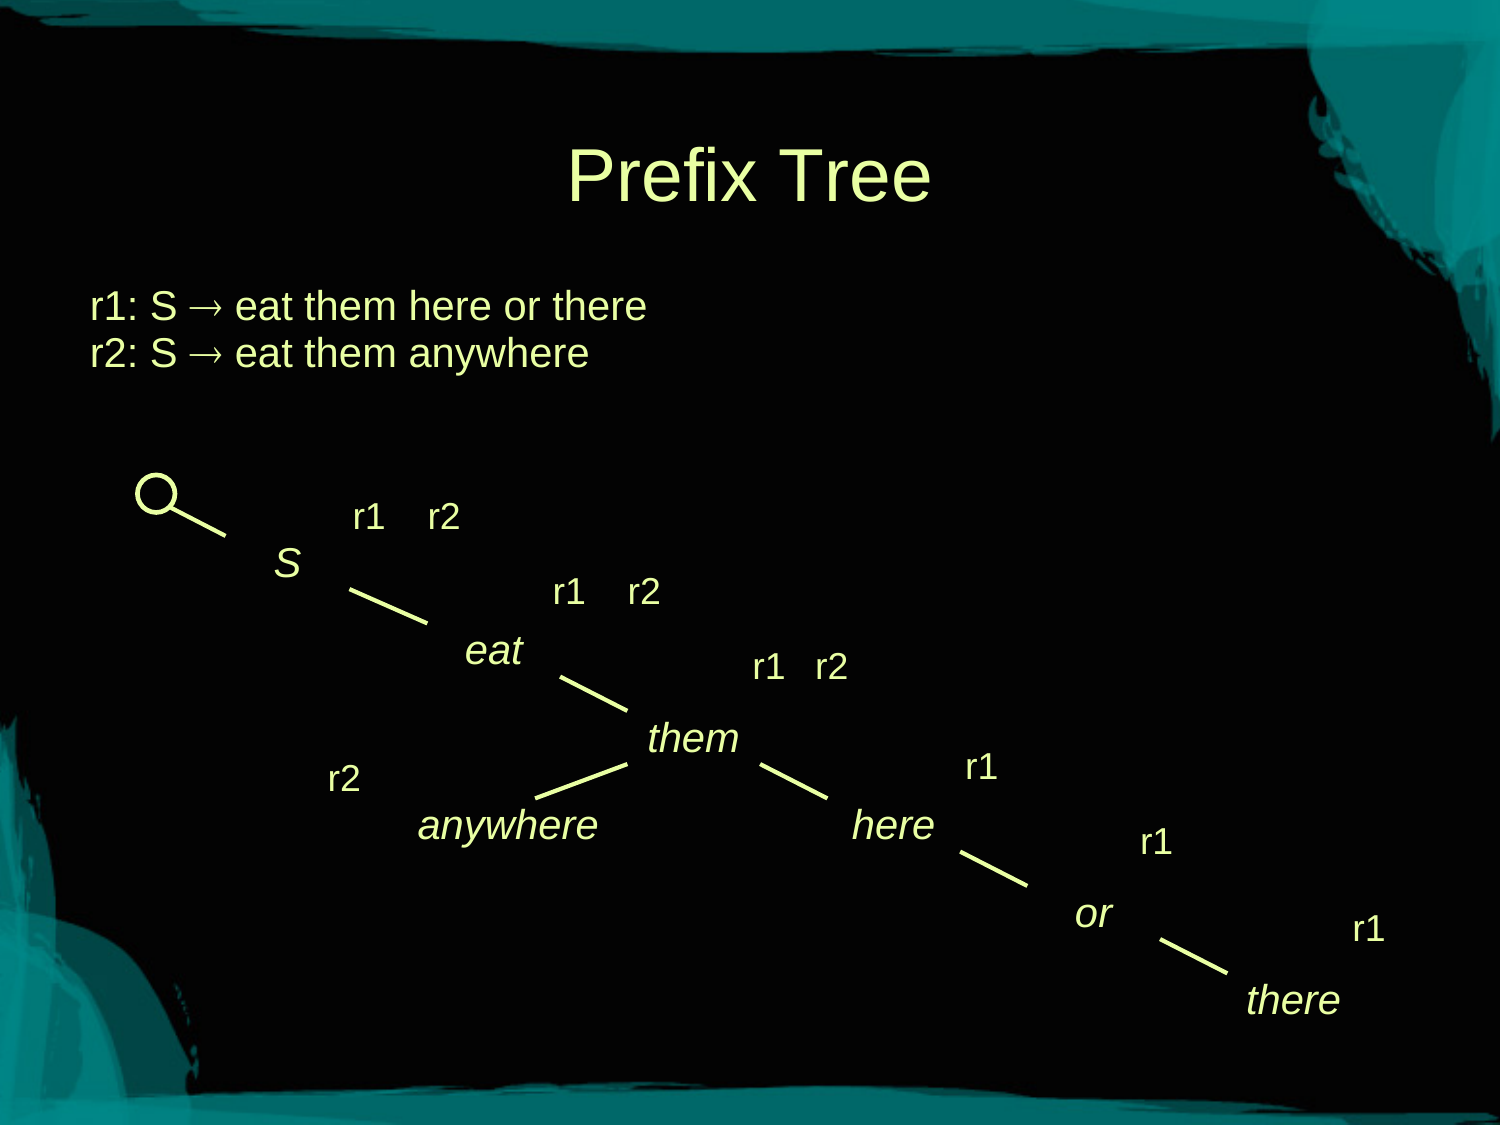

# Prefix Tree
r1: S  eat them here or there
r2: S  eat them anywhere
r1
r2
S
r1
r2
eat
r1
r2
them
r1
r2
anywhere
here
r1
or
r1
there